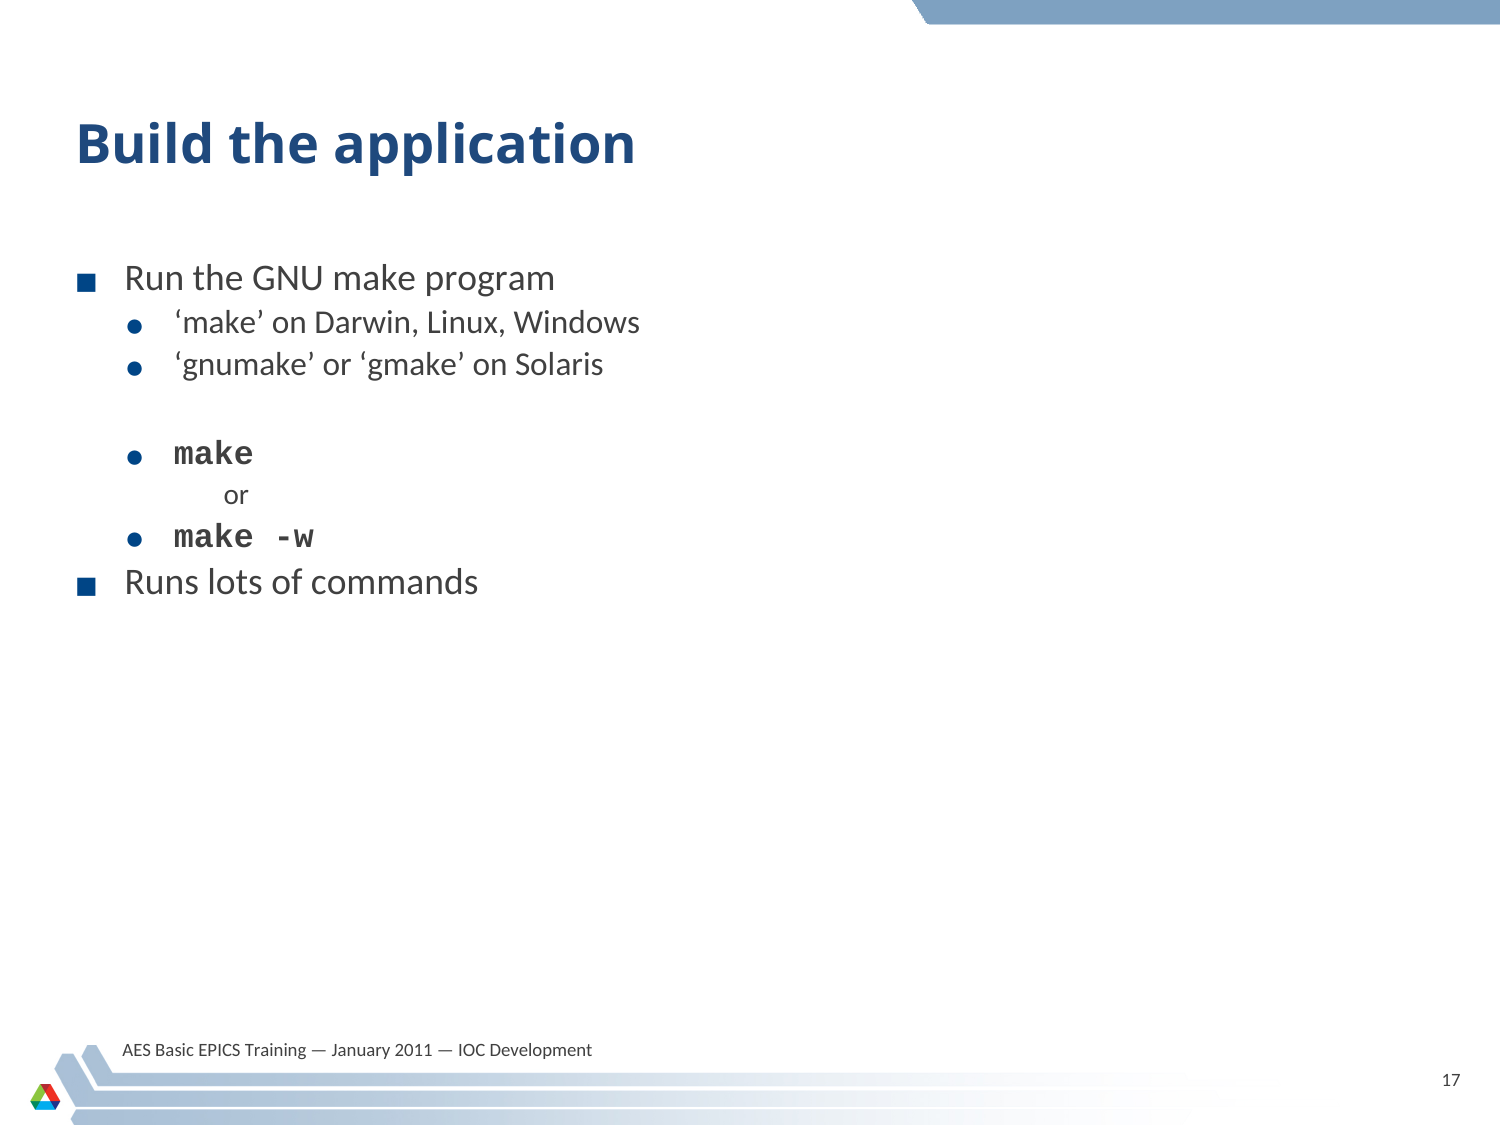

# Build the application
Run the GNU make program
‘make’ on Darwin, Linux, Windows
‘gnumake’ or ‘gmake’ on Solaris
make
or
make -w
Runs lots of commands
AES Basic EPICS Training — January 2011 — IOC Development
17